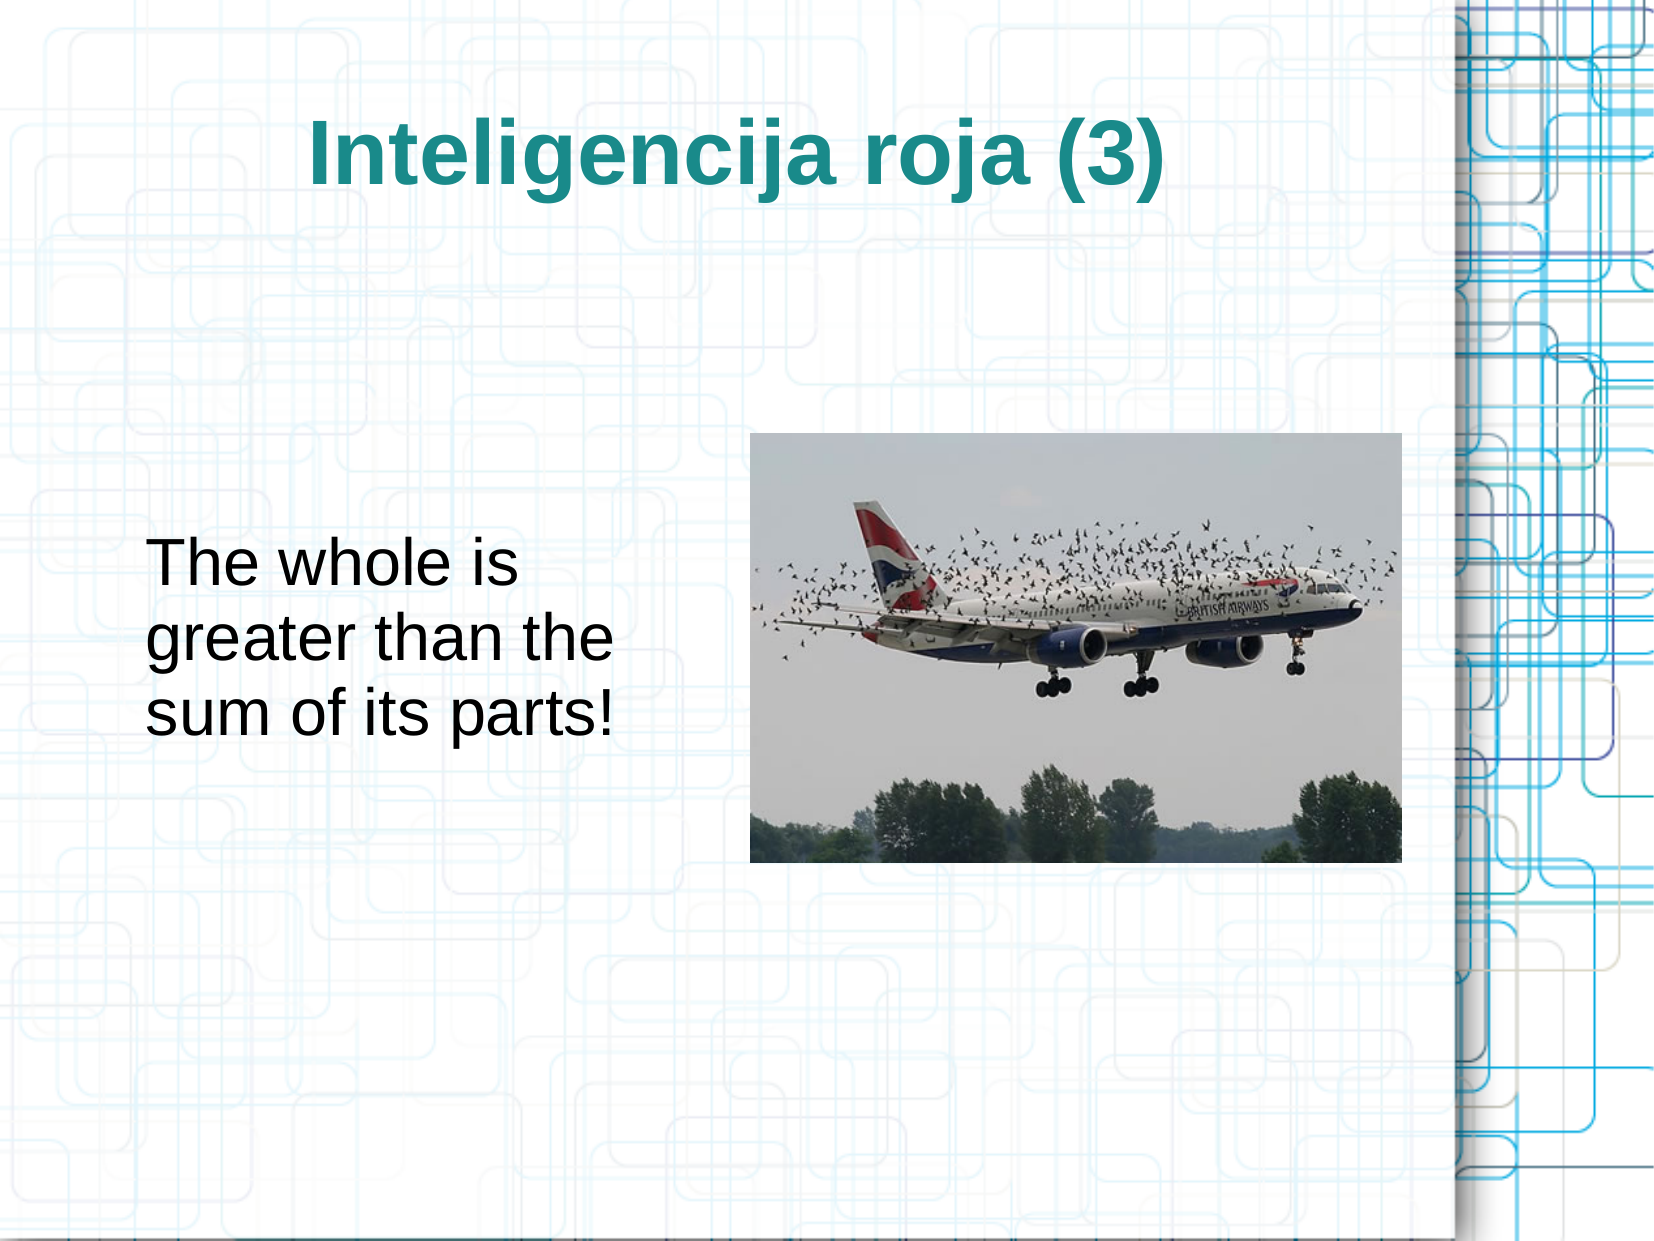

# Inteligencija roja (3)
The whole is greater than the sum of its parts!